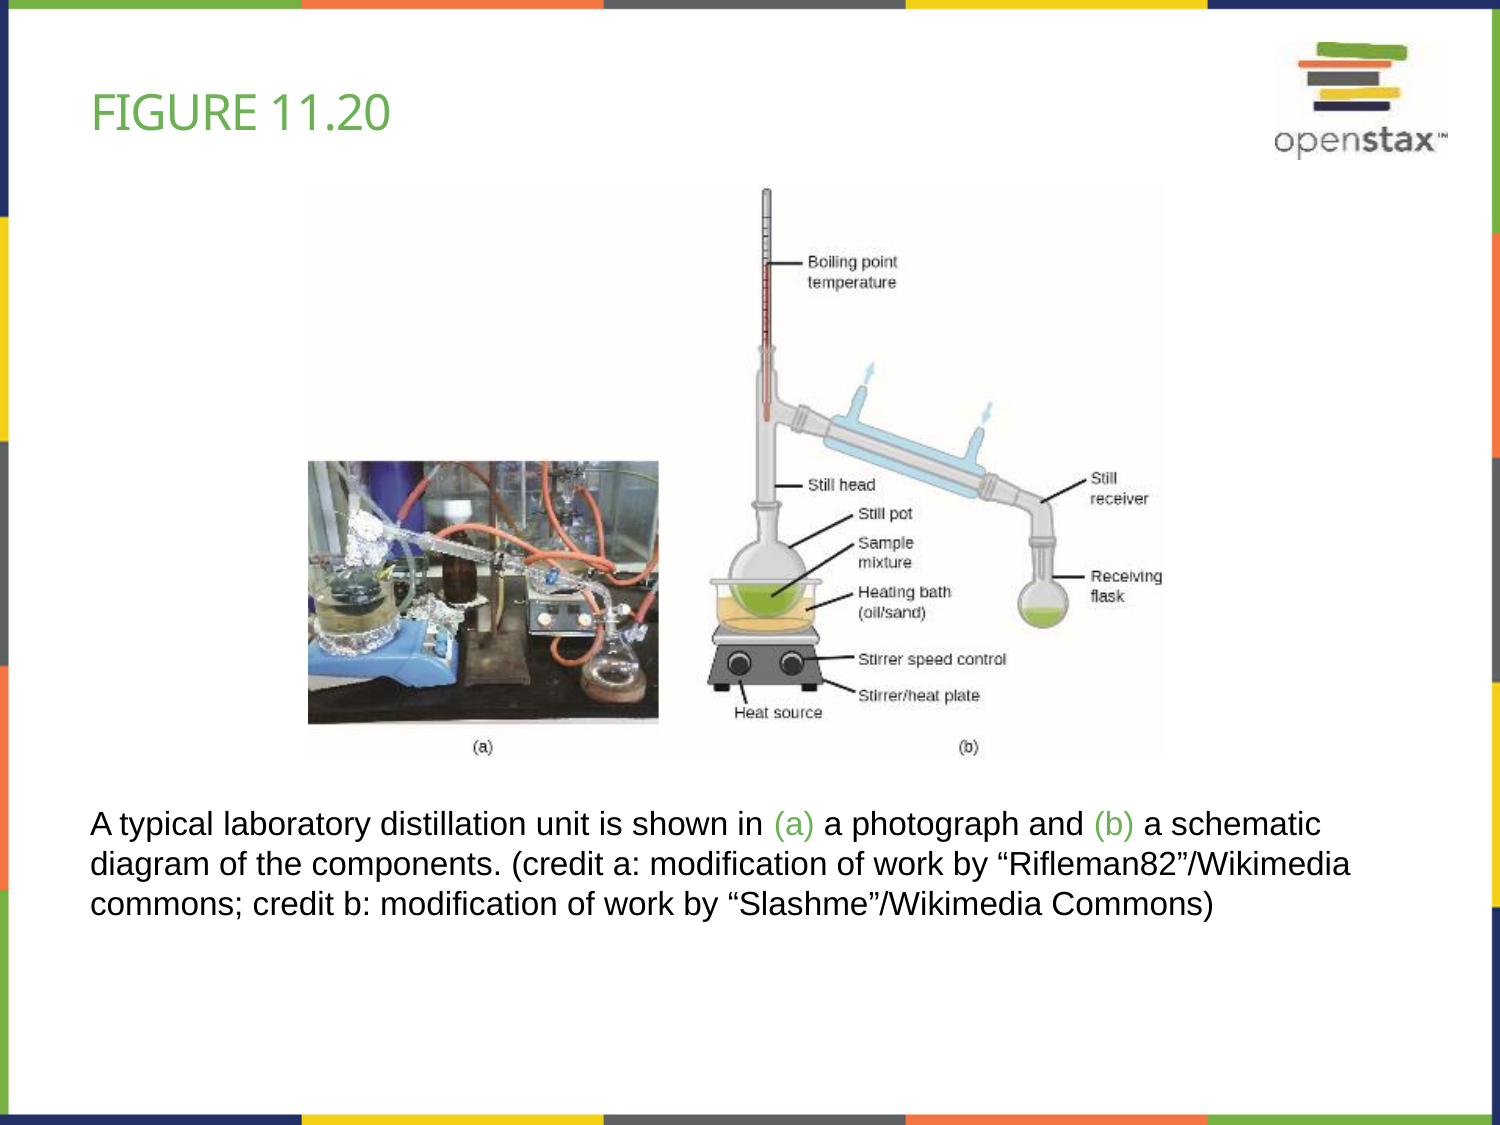

# Figure 11.20
A typical laboratory distillation unit is shown in (a) a photograph and (b) a schematic diagram of the components. (credit a: modification of work by “Rifleman82”/Wikimedia commons; credit b: modification of work by “Slashme”/Wikimedia Commons)